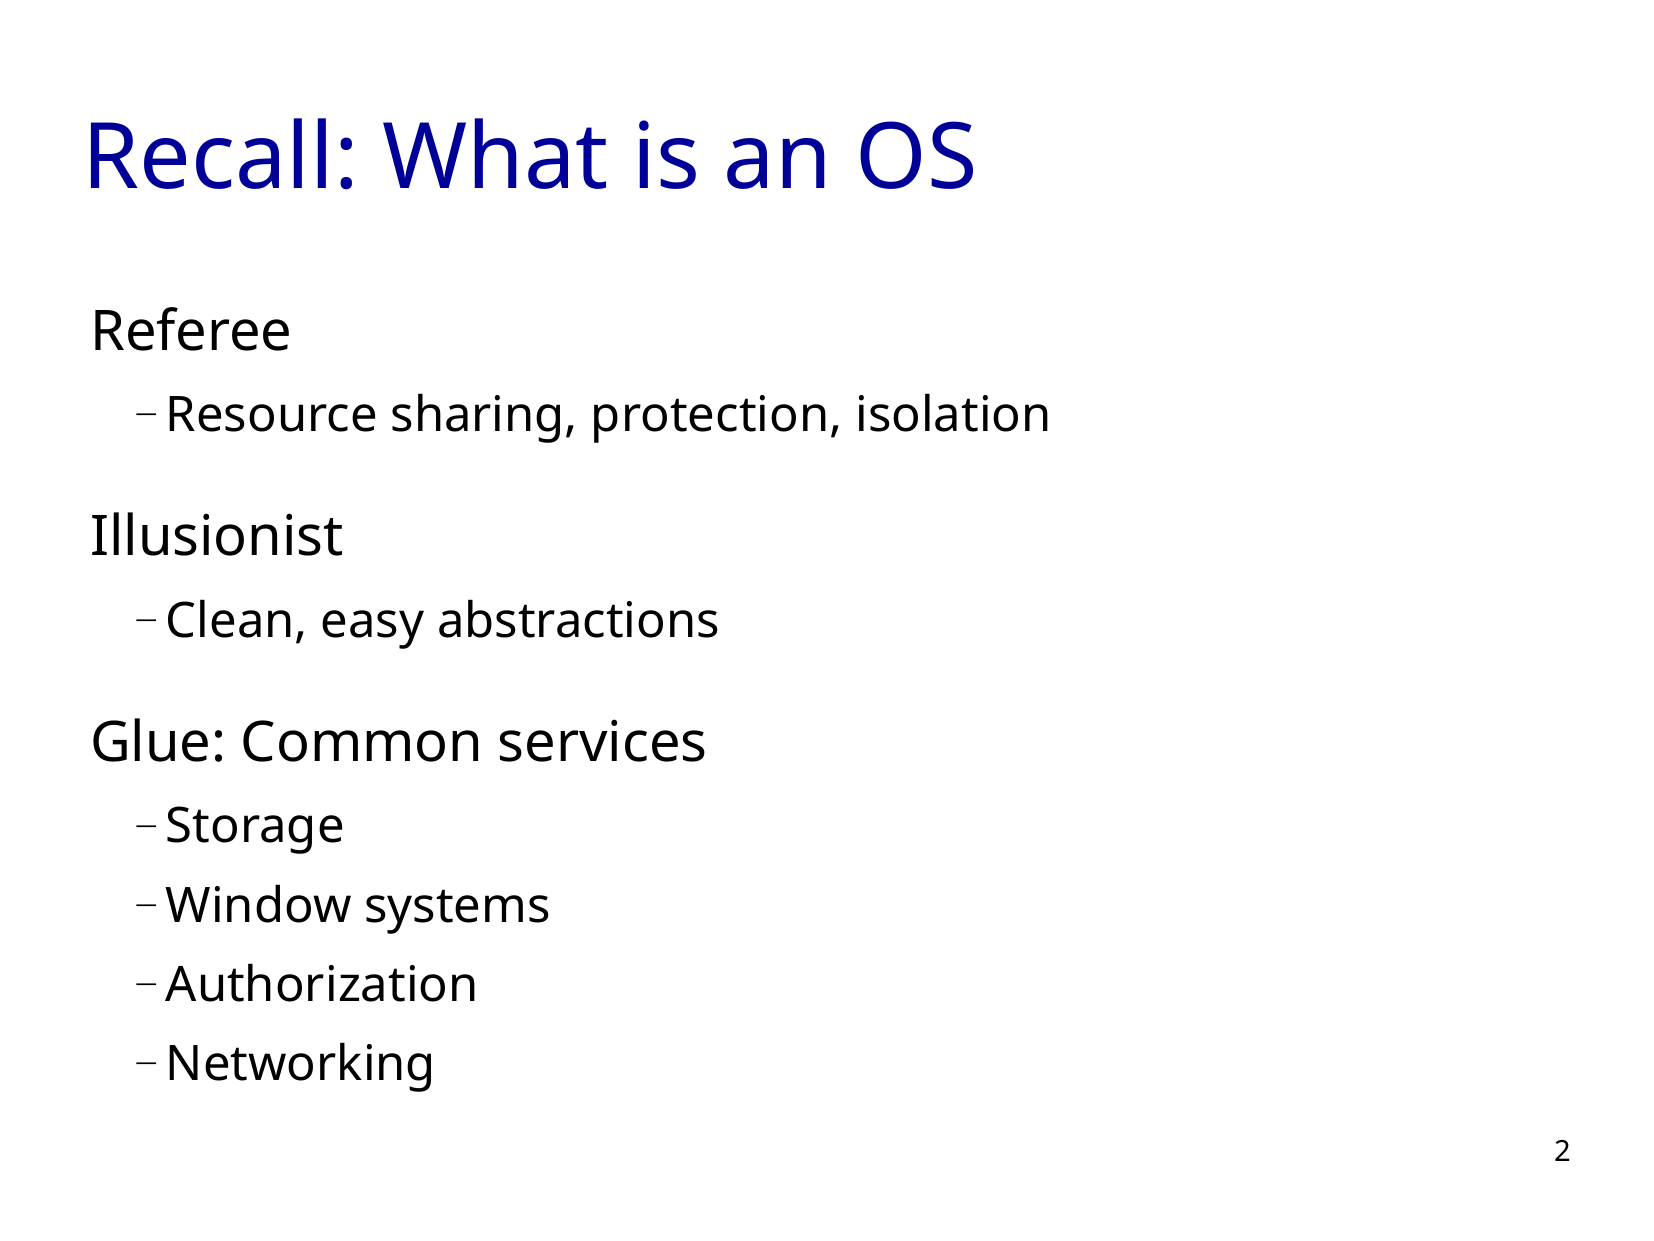

# Recall: What is an OS
Referee
Resource sharing, protection, isolation
Illusionist
Clean, easy abstractions
Glue: Common services
Storage
Window systems
Authorization
Networking
2